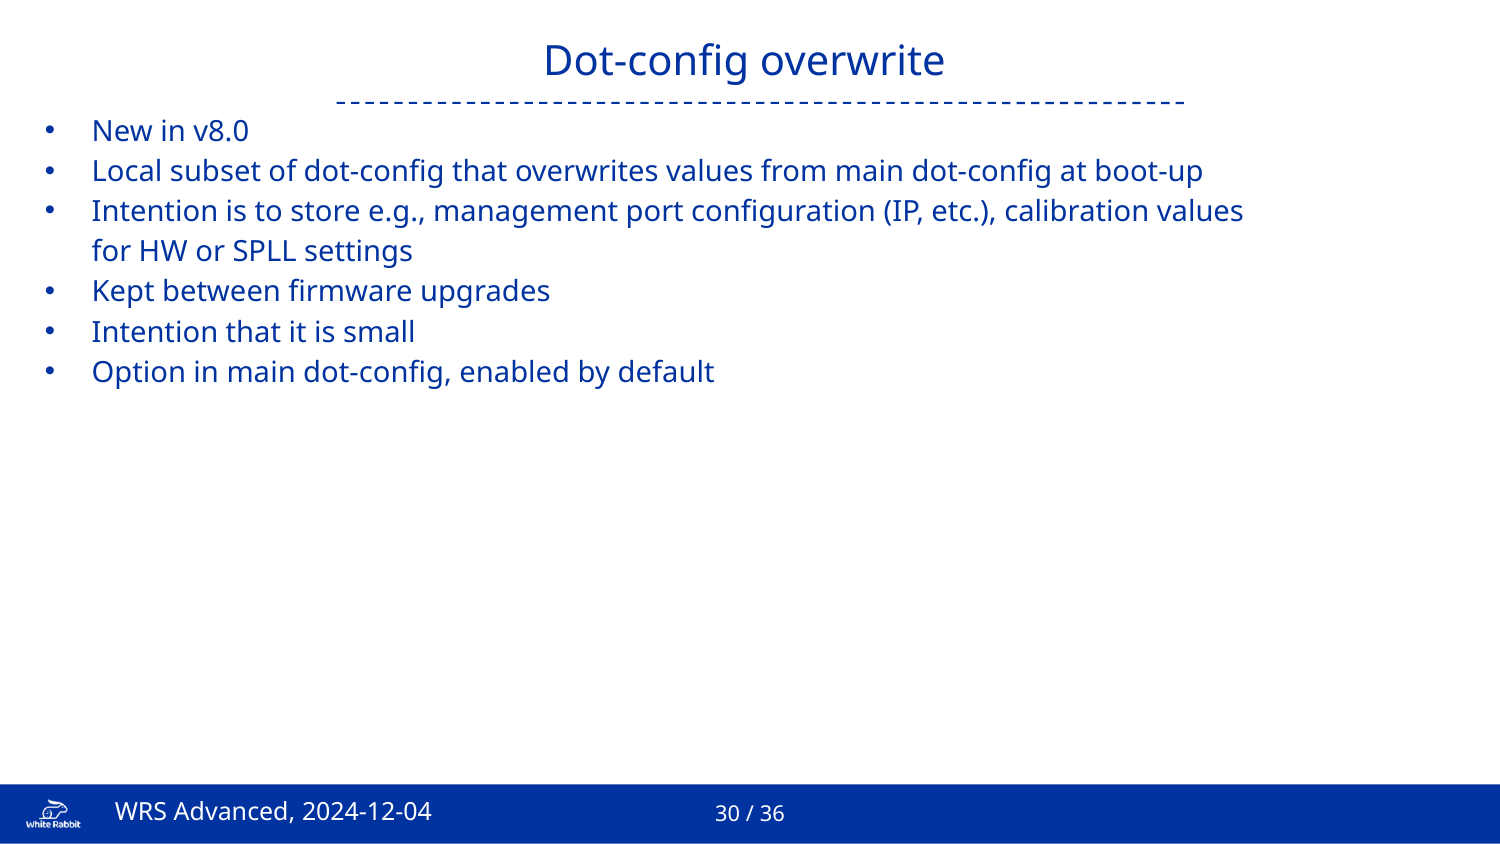

# Dot-config overwrite
New in v8.0
Local subset of dot-config that overwrites values from main dot-config at boot-up
Intention is to store e.g., management port configuration (IP, etc.), calibration values for HW or SPLL settings
Kept between firmware upgrades
Intention that it is small
Option in main dot-config, enabled by default
WRS Advanced, 2024-12-04